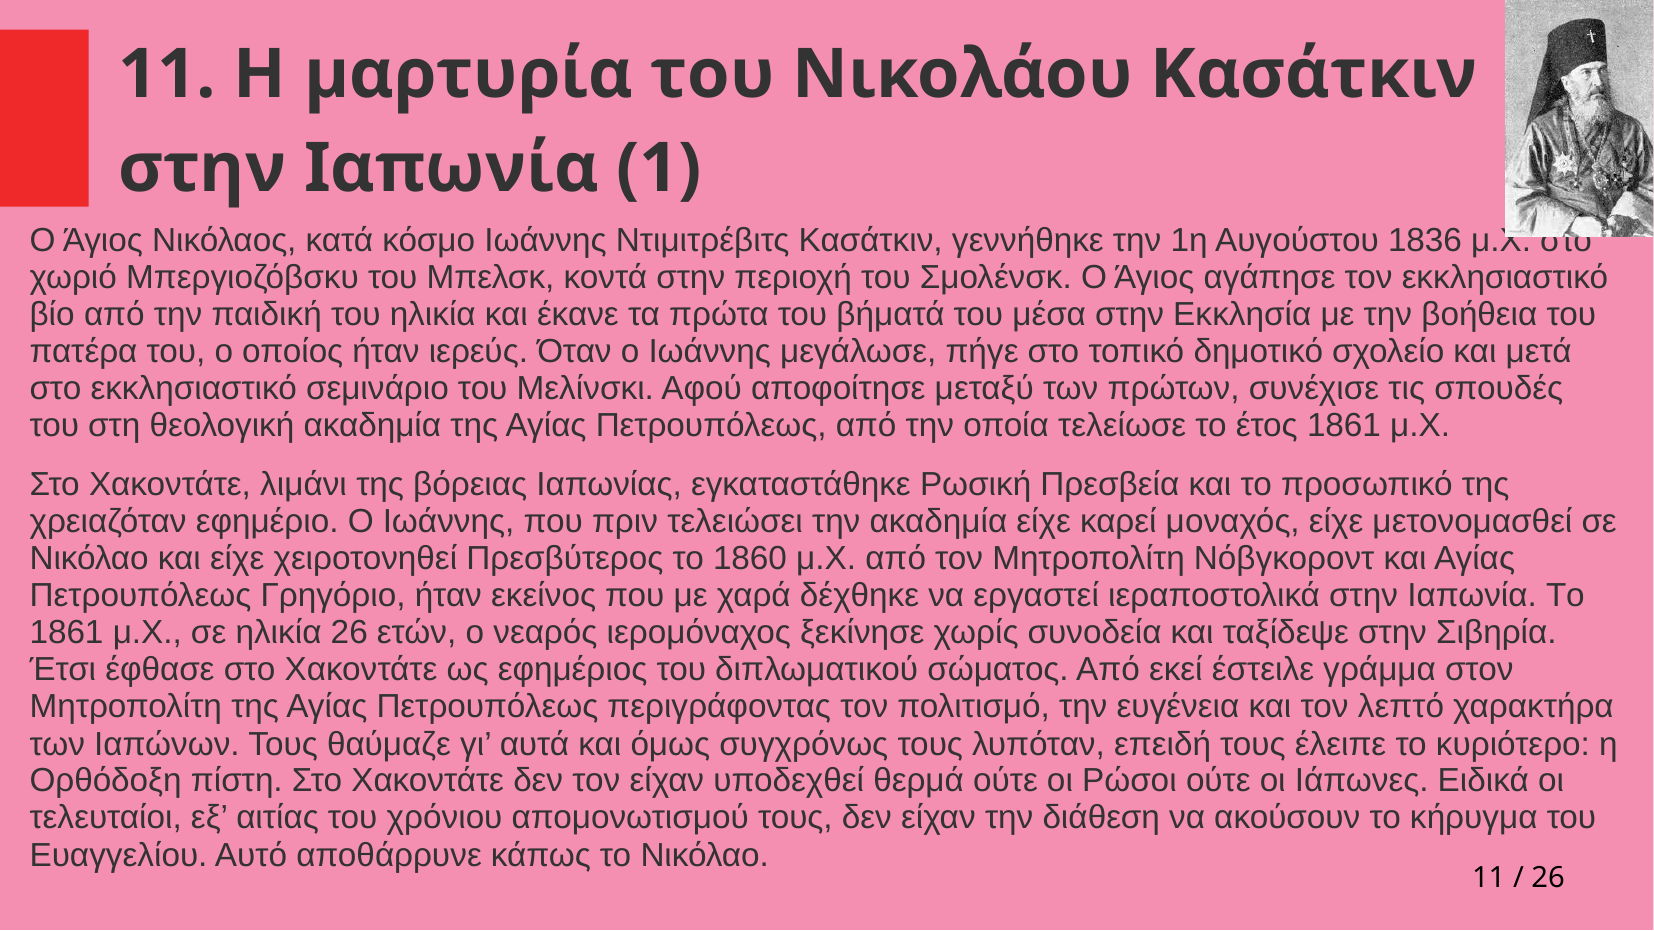

# 11. Η μαρτυρία του Νικολάου Κασάτκιν στην Ιαπωνία (1)
Ο Άγιος Νικόλαος, κατά κόσμο Ιωάννης Ντιμιτρέβιτς Κασάτκιν, γεννήθηκε την 1η Αυγούστου 1836 μ.Χ. στο χωριό Μπεργιοζόβσκυ του Μπελσκ, κοντά στην περιοχή του Σμολένσκ. Ο Άγιος αγάπησε τον εκκλησιαστικό βίο από την παιδική του ηλικία και έκανε τα πρώτα του βήματά του μέσα στην Εκκλησία με την βοήθεια του πατέρα του, ο οποίος ήταν ιερεύς. Όταν ο Ιωάννης μεγάλωσε, πήγε στο τοπικό δημοτικό σχολείο και μετά στο εκκλησιαστικό σεμινάριο του Μελίνσκι. Αφού αποφοίτησε μεταξύ των πρώτων, συνέχισε τις σπουδές του στη θεολογική ακαδημία της Αγίας Πετρουπόλεως, από την οποία τελείωσε το έτος 1861 μ.Χ.
Στο Χακοντάτε, λιμάνι της βόρειας Ιαπωνίας, εγκαταστάθηκε Ρωσική Πρεσβεία και το προσωπικό της χρειαζόταν εφημέριο. Ο Ιωάννης, που πριν τελειώσει την ακαδημία είχε καρεί μοναχός, είχε μετονομασθεί σε Νικόλαο και είχε χειροτονηθεί Πρεσβύτερος το 1860 μ.Χ. από τον Μητροπολίτη Νόβγκοροντ και Αγίας Πετρουπόλεως Γρηγόριο, ήταν εκείνος που με χαρά δέχθηκε να εργαστεί ιεραποστολικά στην Ιαπωνία. Tο 1861 μ.Χ., σε ηλικία 26 ετών, ο νεαρός ιερομόναχος ξεκίνησε χωρίς συνοδεία και ταξίδεψε στην Σιβηρία. Έτσι έφθασε στο Χακοντάτε ως εφημέριος του διπλωματικού σώματος. Από εκεί έστειλε γράμμα στον Μητροπολίτη της Αγίας Πετρουπόλεως περιγράφοντας τον πολιτισμό, την ευγένεια και τον λεπτό χαρακτήρα των Ιαπώνων. Τους θαύμαζε γι’ αυτά και όμως συγχρόνως τους λυπόταν, επειδή τους έλειπε το κυριότερο: η Ορθόδοξη πίστη. Στο Χακοντάτε δεν τον είχαν υποδεχθεί θερμά ούτε οι Ρώσοι ούτε οι Ιάπωνες. Ειδικά οι τελευταίοι, εξ’ αιτίας του χρόνιου απομονωτισμού τους, δεν είχαν την διάθεση να ακούσουν το κήρυγμα του Ευαγγελίου. Αυτό αποθάρρυνε κάπως το Νικόλαο.
11